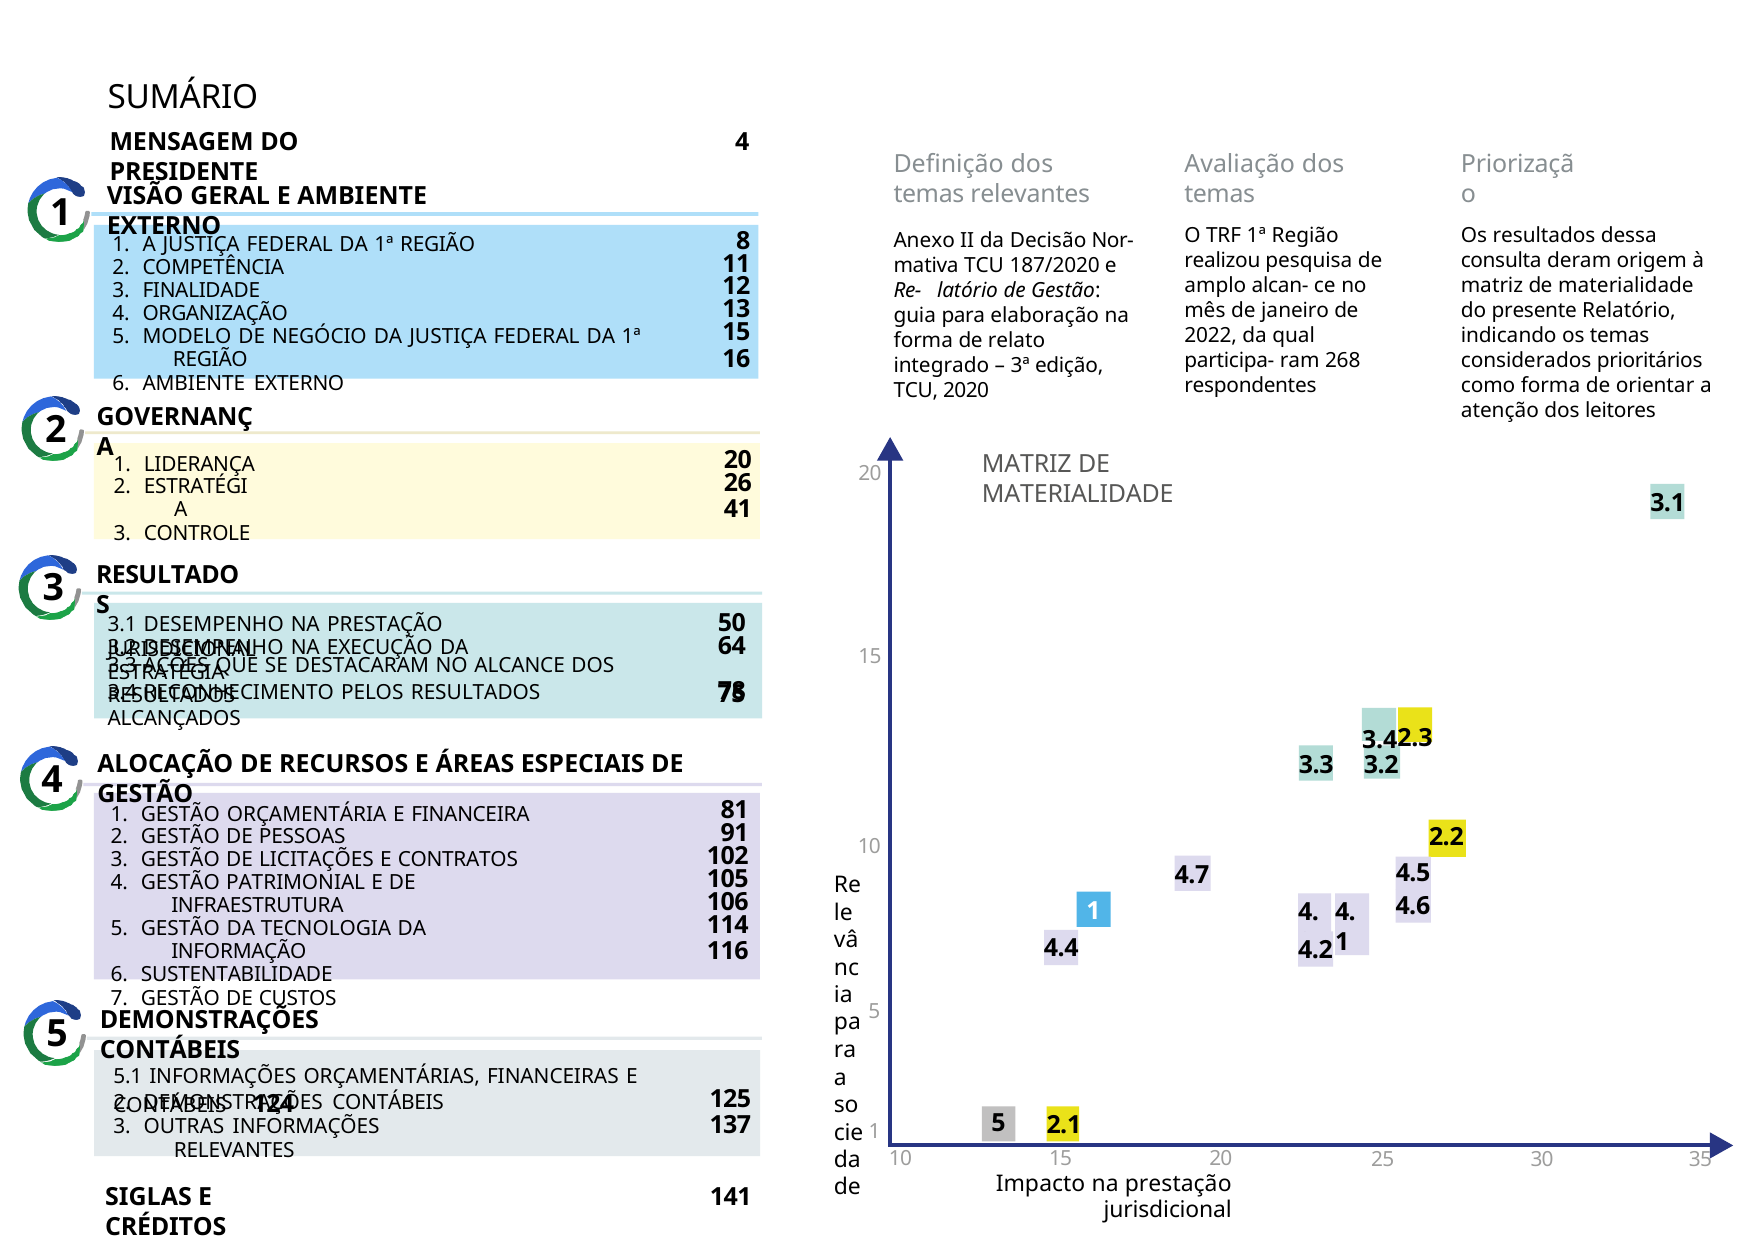

SUMÁRIO
MENSAGEM DO PRESIDENTE
4
Definição dos temas relevantes
Anexo II da Decisão Nor- mativa TCU 187/2020 e Re- latório de Gestão: guia para elaboração na forma de relato integrado – 3ª edição, TCU, 2020
Avaliação dos temas
Priorização
VISÃO GERAL E AMBIENTE EXTERNO
1
O TRF 1ª Região realizou pesquisa de amplo alcan- ce no mês de janeiro de 2022, da qual participa- ram 268 respondentes
Os resultados dessa consulta deram origem à matriz de materialidade do presente Relatório, indicando os temas considerados prioritários como forma de orientar a atenção dos leitores
8
11
12
13
15
16
A JUSTIÇA FEDERAL DA 1ª REGIÃO
COMPETÊNCIA
FINALIDADE
ORGANIZAÇÃO
MODELO DE NEGÓCIO DA JUSTIÇA FEDERAL DA 1ª REGIÃO
AMBIENTE EXTERNO
GOVERNANÇA
2
20
26
41
MATRIZ DE MATERIALIDADE
LIDERANÇA
ESTRATÉGIA
CONTROLE
20
3.1
RESULTADOS
3
50
3.1 DESEMPENHO NA PRESTAÇÃO JURISDICIONAL
64
3.2 DESEMPENHO NA EXECUÇÃO DA ESTRATÉGIA
15
3.3 AÇÕES QUE SE DESTACARAM NO ALCANCE DOS RESULTADOS	75
78
3.4 RECONHECIMENTO PELOS RESULTADOS ALCANÇADOS
3.42.3
3.2
ALOCAÇÃO DE RECURSOS E ÁREAS ESPECIAIS DE GESTÃO
3.3
4
81
91
102
105
106
114
116
GESTÃO ORÇAMENTÁRIA E FINANCEIRA
GESTÃO DE PESSOAS
GESTÃO DE LICITAÇÕES E CONTRATOS
GESTÃO PATRIMONIAL E DE INFRAESTRUTURA
GESTÃO DA TECNOLOGIA DA INFORMAÇÃO
SUSTENTABILIDADE
GESTÃO DE CUSTOS
2.2
10
4.7
4.5
Relevância para a sociedade
4.6
1
4.3
4.1
4.4
4.2
5
DEMONSTRAÇÕES CONTÁBEIS
5
5.1 INFORMAÇÕES ORÇAMENTÁRIAS, FINANCEIRAS E CONTÁBEIS 124
125
137
DEMONSTRAÇÕES CONTÁBEIS
OUTRAS INFORMAÇÕES RELEVANTES
5
2.1
1
10	15	20
Impacto na prestação jurisdicional
25
30
35
SIGLAS E CRÉDITOS
141